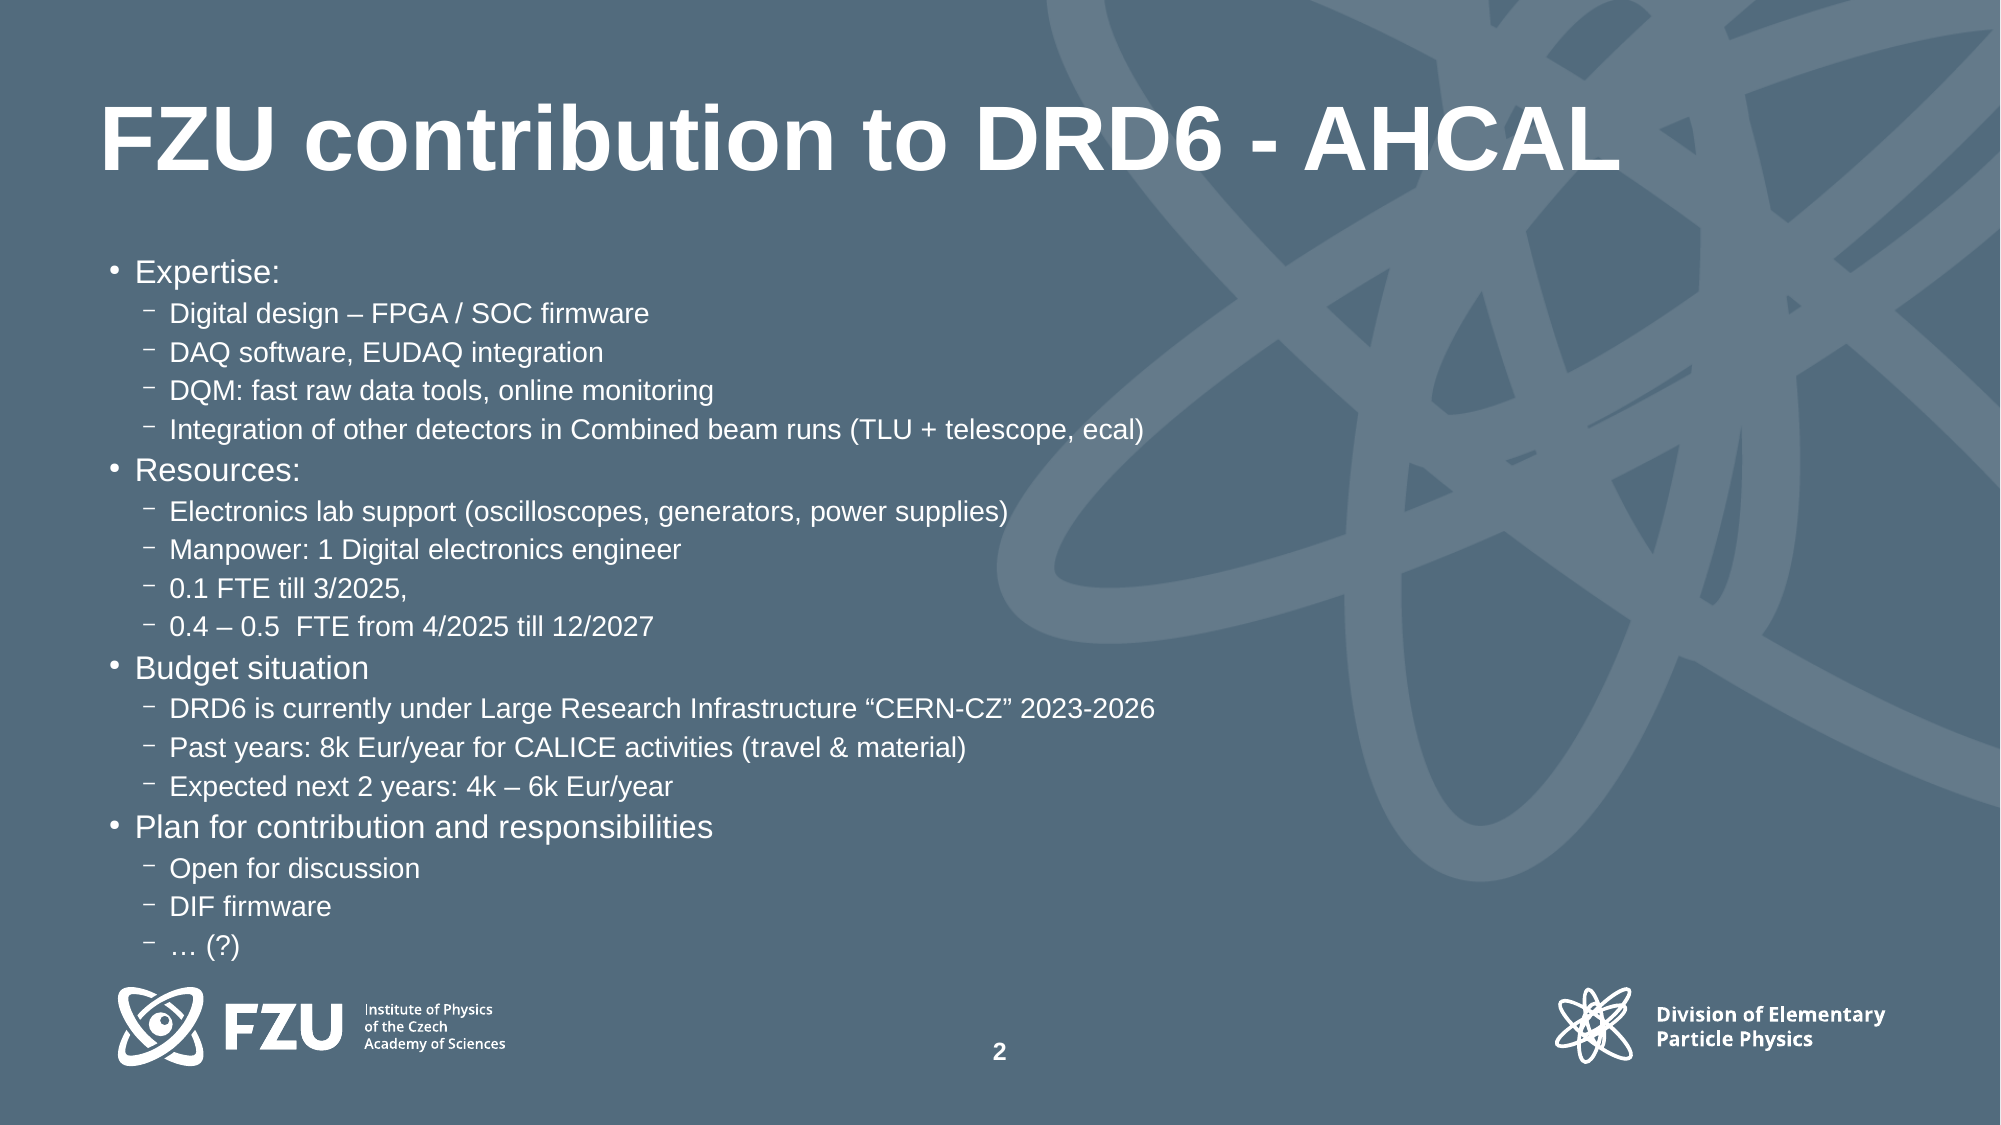

FZU contribution to DRD6 - AHCAL
# Expertise:
Digital design – FPGA / SOC firmware
DAQ software, EUDAQ integration
DQM: fast raw data tools, online monitoring
Integration of other detectors in Combined beam runs (TLU + telescope, ecal)
Resources:
Electronics lab support (oscilloscopes, generators, power supplies)
Manpower: 1 Digital electronics engineer
0.1 FTE till 3/2025,
0.4 – 0.5 FTE from 4/2025 till 12/2027
Budget situation
DRD6 is currently under Large Research Infrastructure “CERN-CZ” 2023-2026
Past years: 8k Eur/year for CALICE activities (travel & material)
Expected next 2 years: 4k – 6k Eur/year
Plan for contribution and responsibilities
Open for discussion
DIF firmware
… (?)